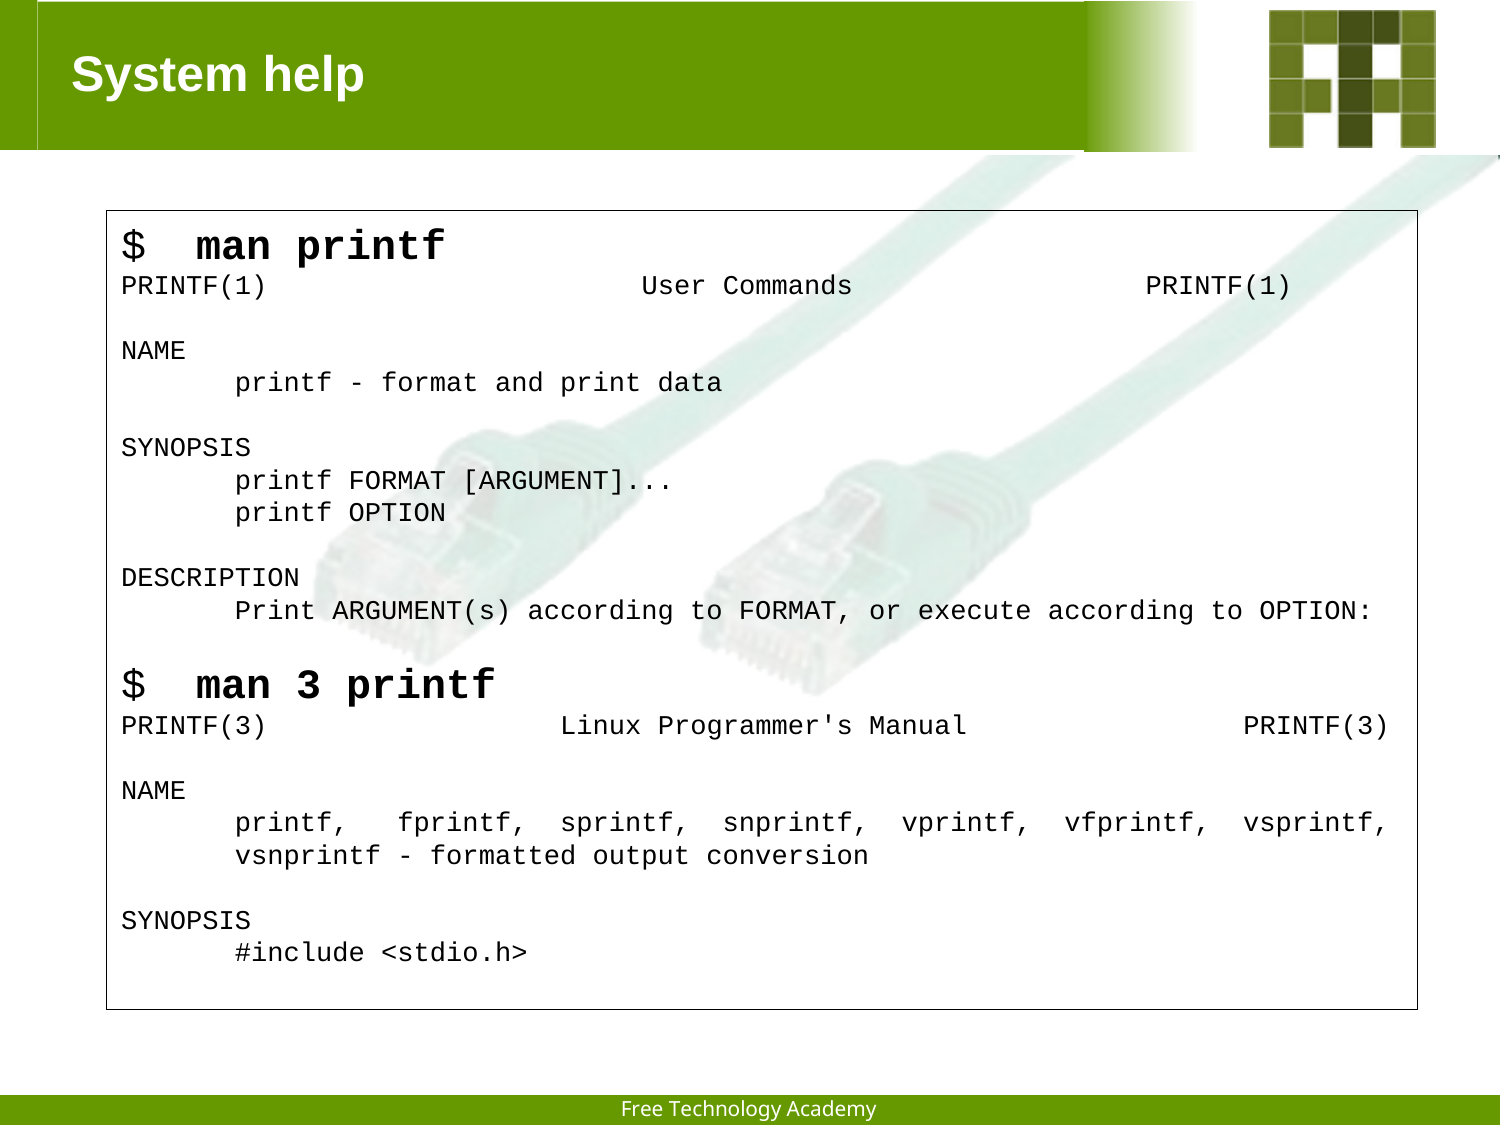

# System help
$ man printf
PRINTF(1) User Commands PRINTF(1)
NAME
 printf - format and print data
SYNOPSIS
 printf FORMAT [ARGUMENT]...
 printf OPTION
DESCRIPTION
 Print ARGUMENT(s) according to FORMAT, or execute according to OPTION:
$ man 3 printf
PRINTF(3) Linux Programmer's Manual PRINTF(3)
NAME
 printf, fprintf, sprintf, snprintf, vprintf, vfprintf, vsprintf,
 vsnprintf - formatted output conversion
SYNOPSIS
 #include <stdio.h>